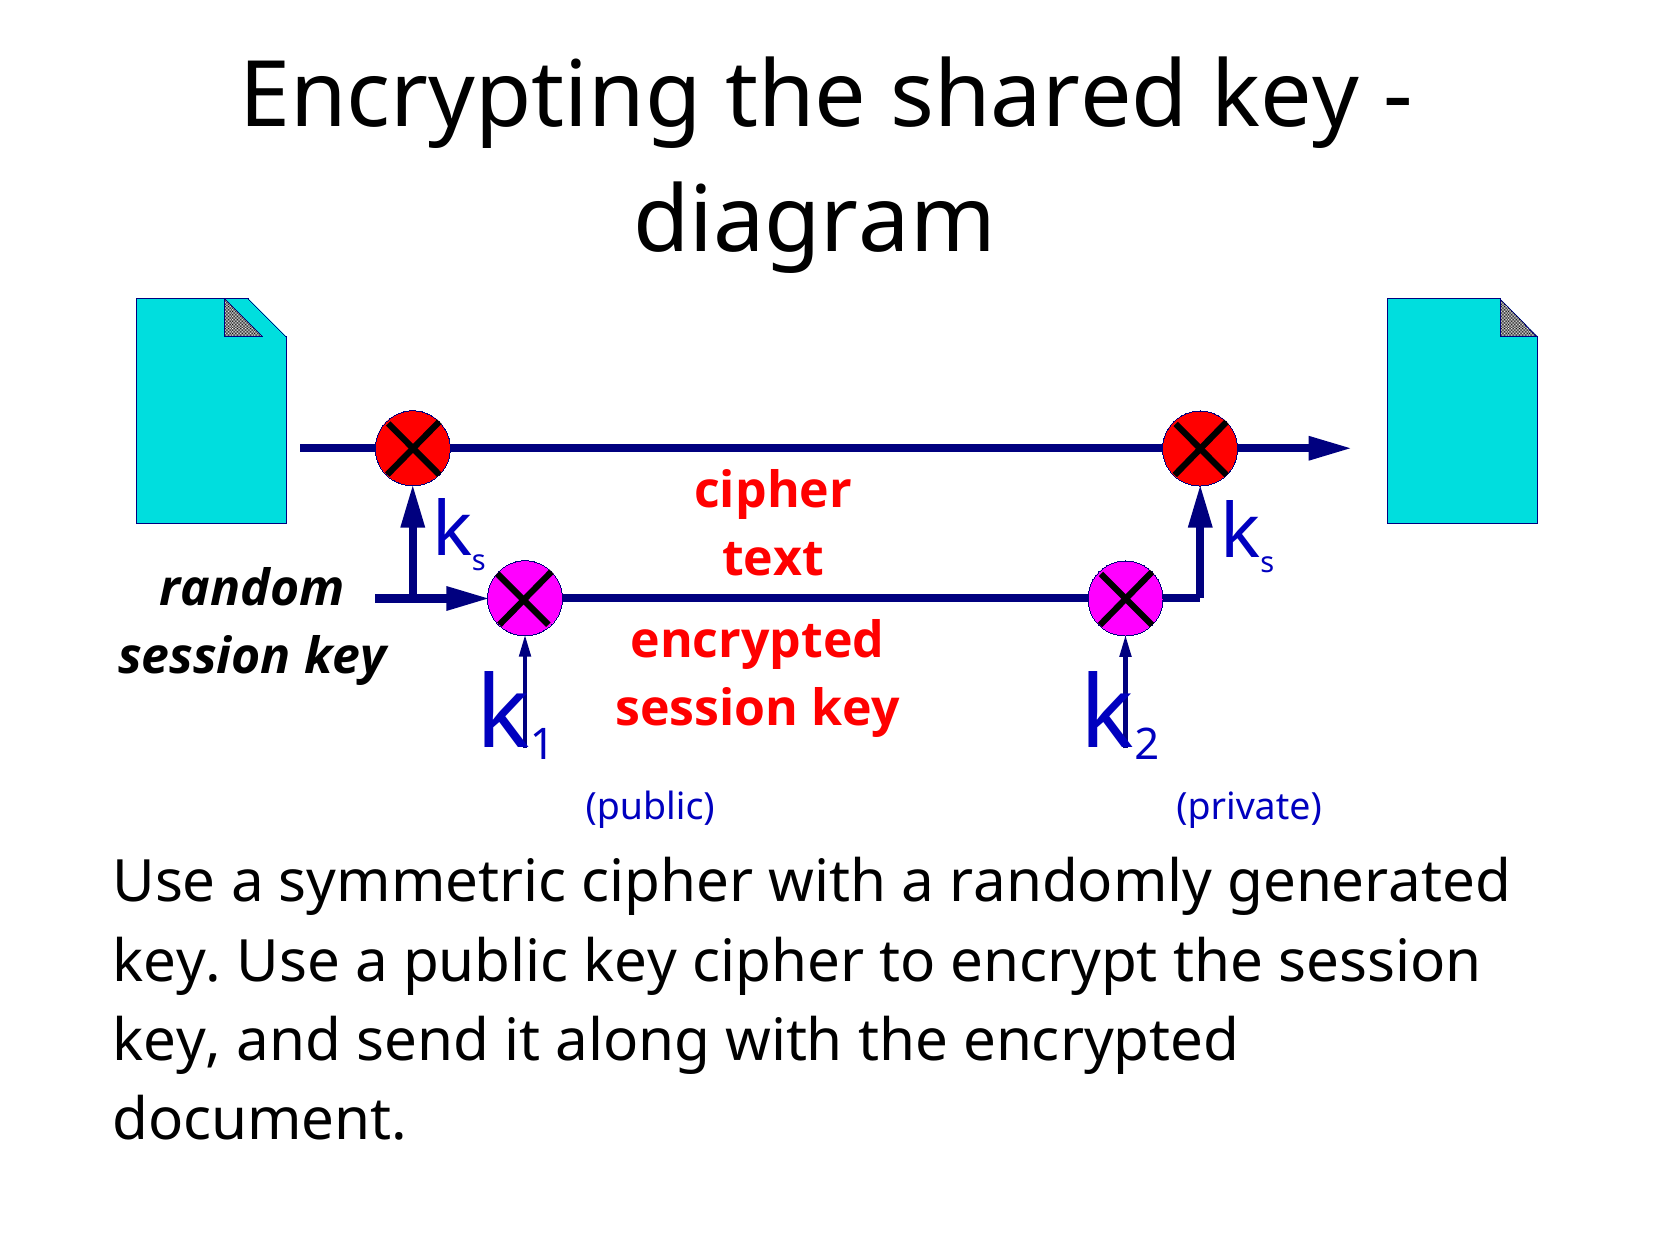

# Encrypting the shared key - diagram
cipher
text
ks
ks
random
session key
encrypted
session key
k1
k2
(private)
(public)
Use a symmetric cipher with a randomly generated key. Use a public key cipher to encrypt the session key, and send it along with the encrypted document.